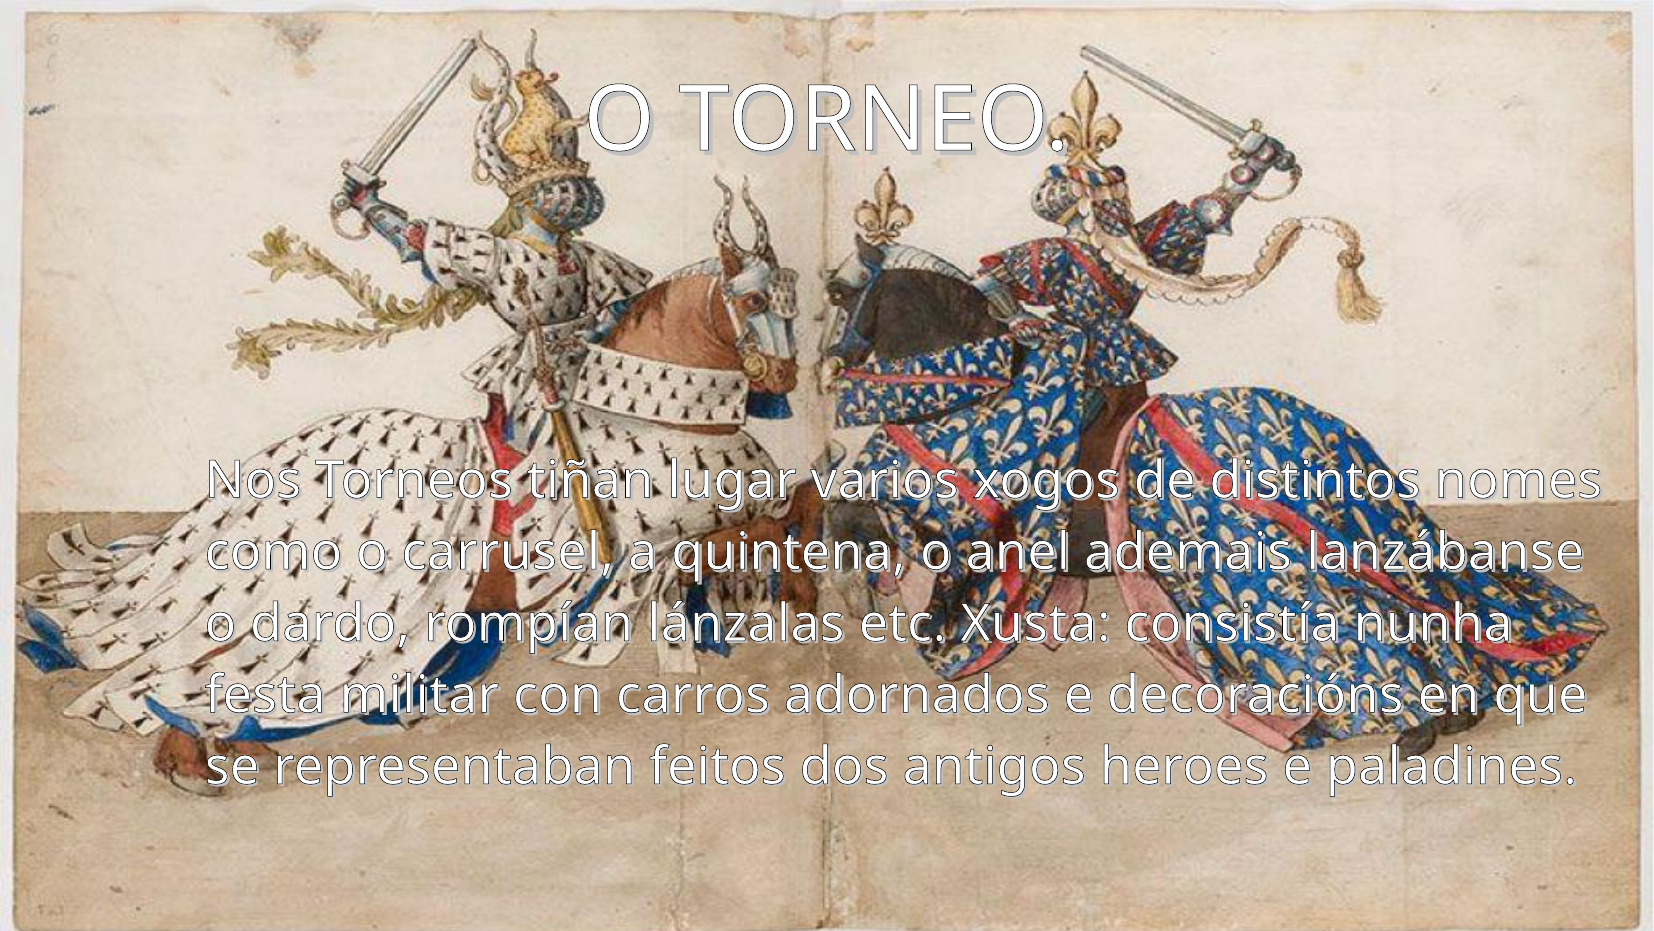

# O TORNEO.
Nos Torneos tiñan lugar varios xogos de distintos nomes como o carrusel, a quintena, o anel ademais lanzábanse o dardo, rompían lánzalas etc. Xusta: consistía nunha festa militar con carros adornados e decoracións en que se representaban feitos dos antigos heroes e paladines.